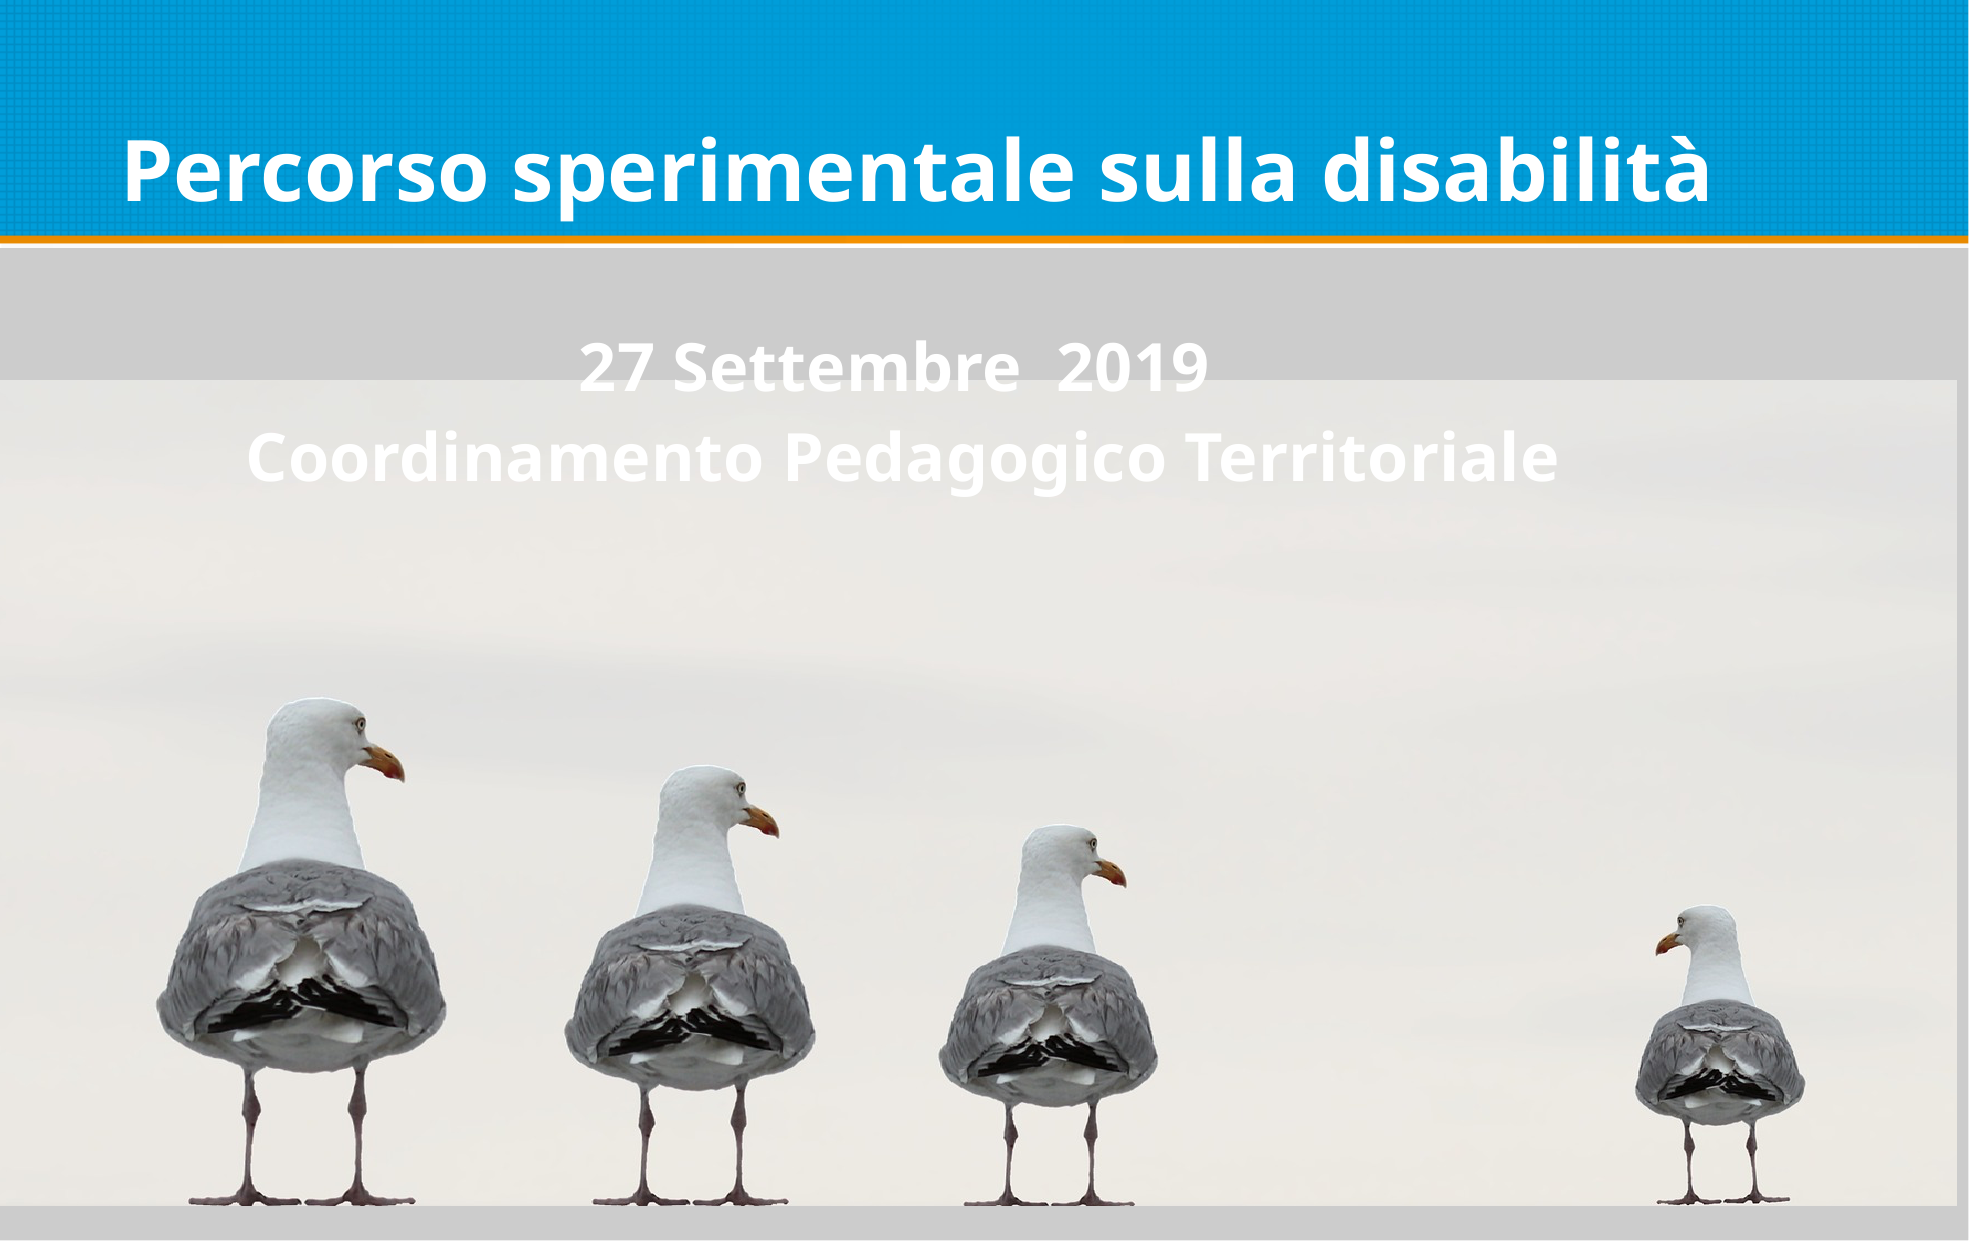

# Percorso sperimentale sulla disabilità
27 Settembre 2019
Coordinamento Pedagogico Territoriale